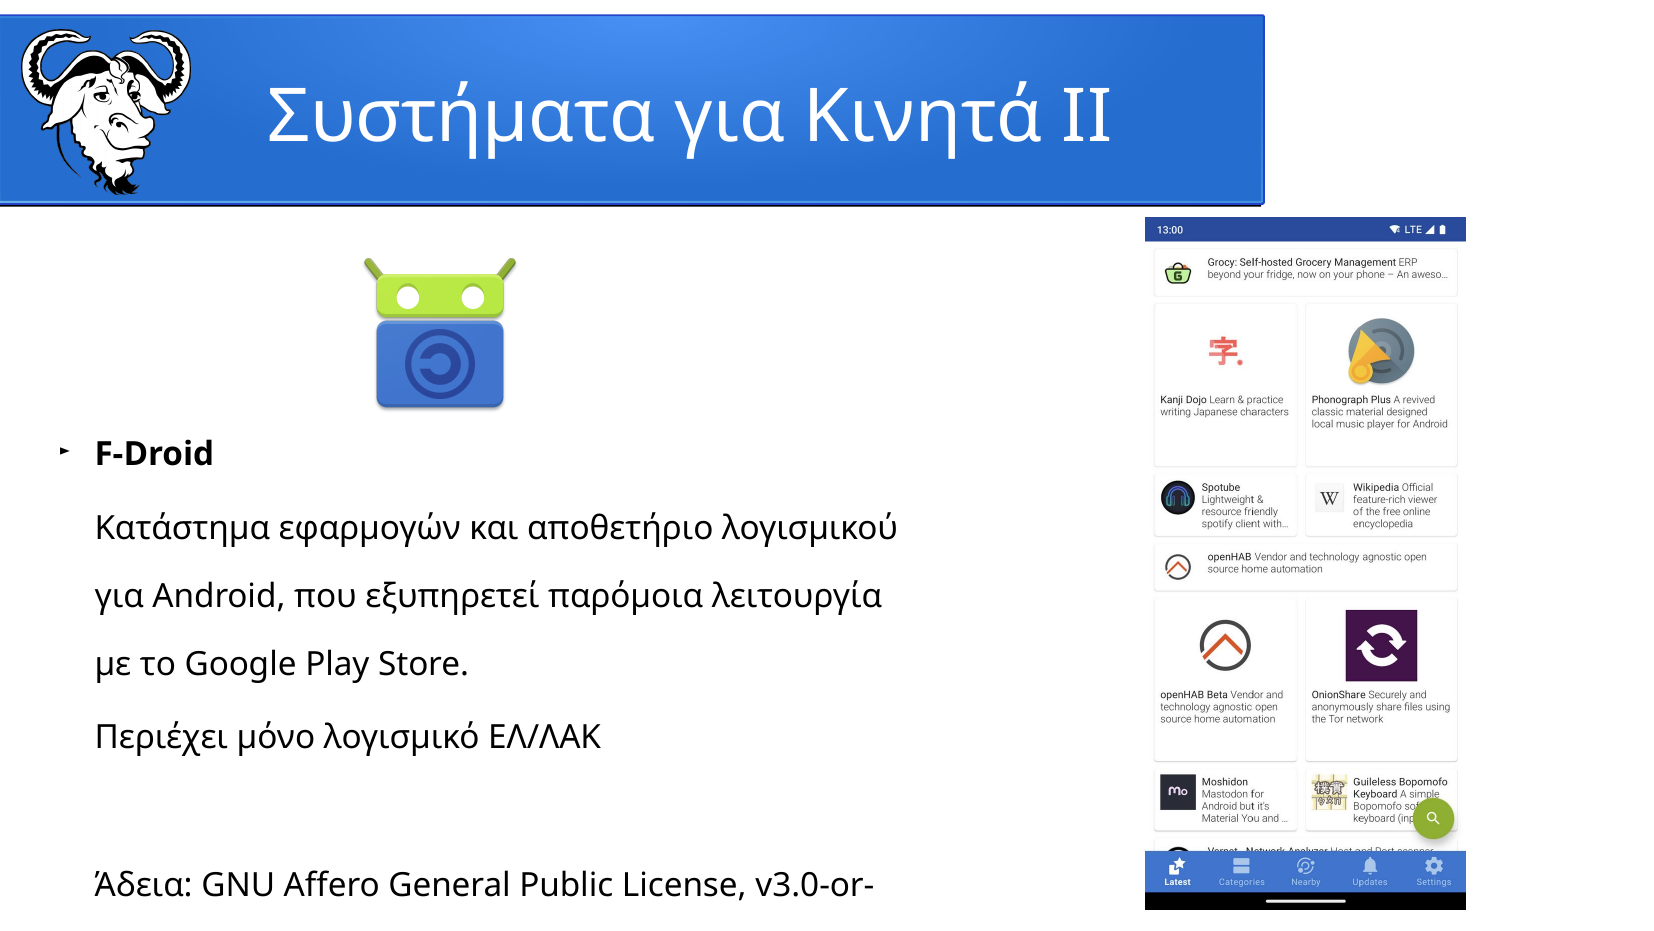

# Συστήματα για Κινητά II
F-Droid
Κατάστημα εφαρμογών και αποθετήριο λογισμικού για Android, που εξυπηρετεί παρόμοια λειτουργία με το Google Play Store.
Περιέχει μόνο λογισμικό ΕΛ/ΛΑΚ
Άδεια: GNU Affero General Public License, v3.0-or-later
https://f-droid.org/